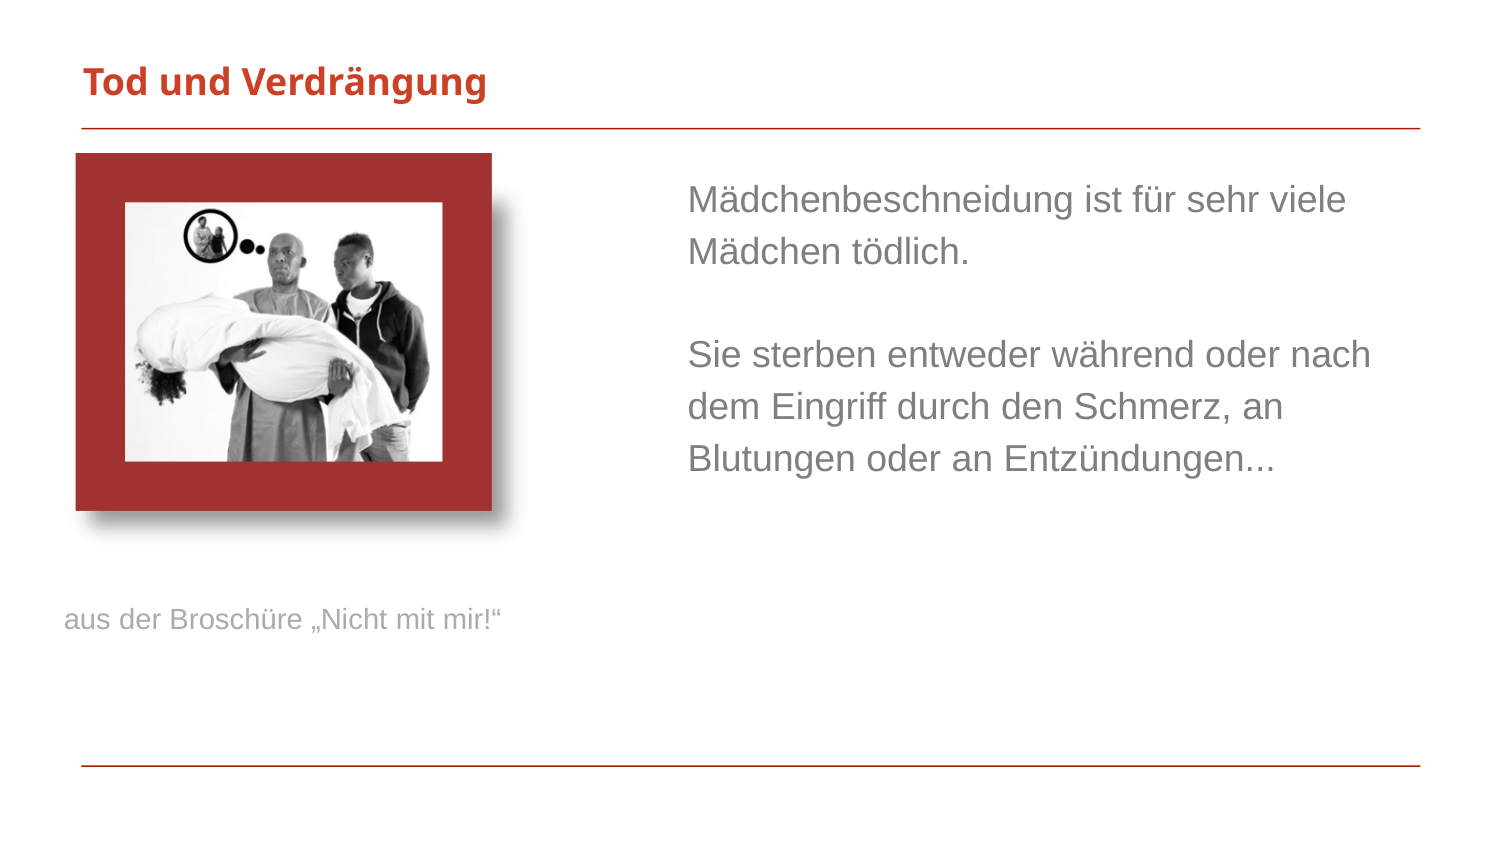

Tod und Verdrängung
Mädchenbeschneidung ist für sehr viele Mädchen tödlich.
Sie sterben entweder während oder nach dem Eingriff durch den Schmerz, an Blutungen oder an Entzündungen...
aus der Broschüre „Nicht mit mir!“